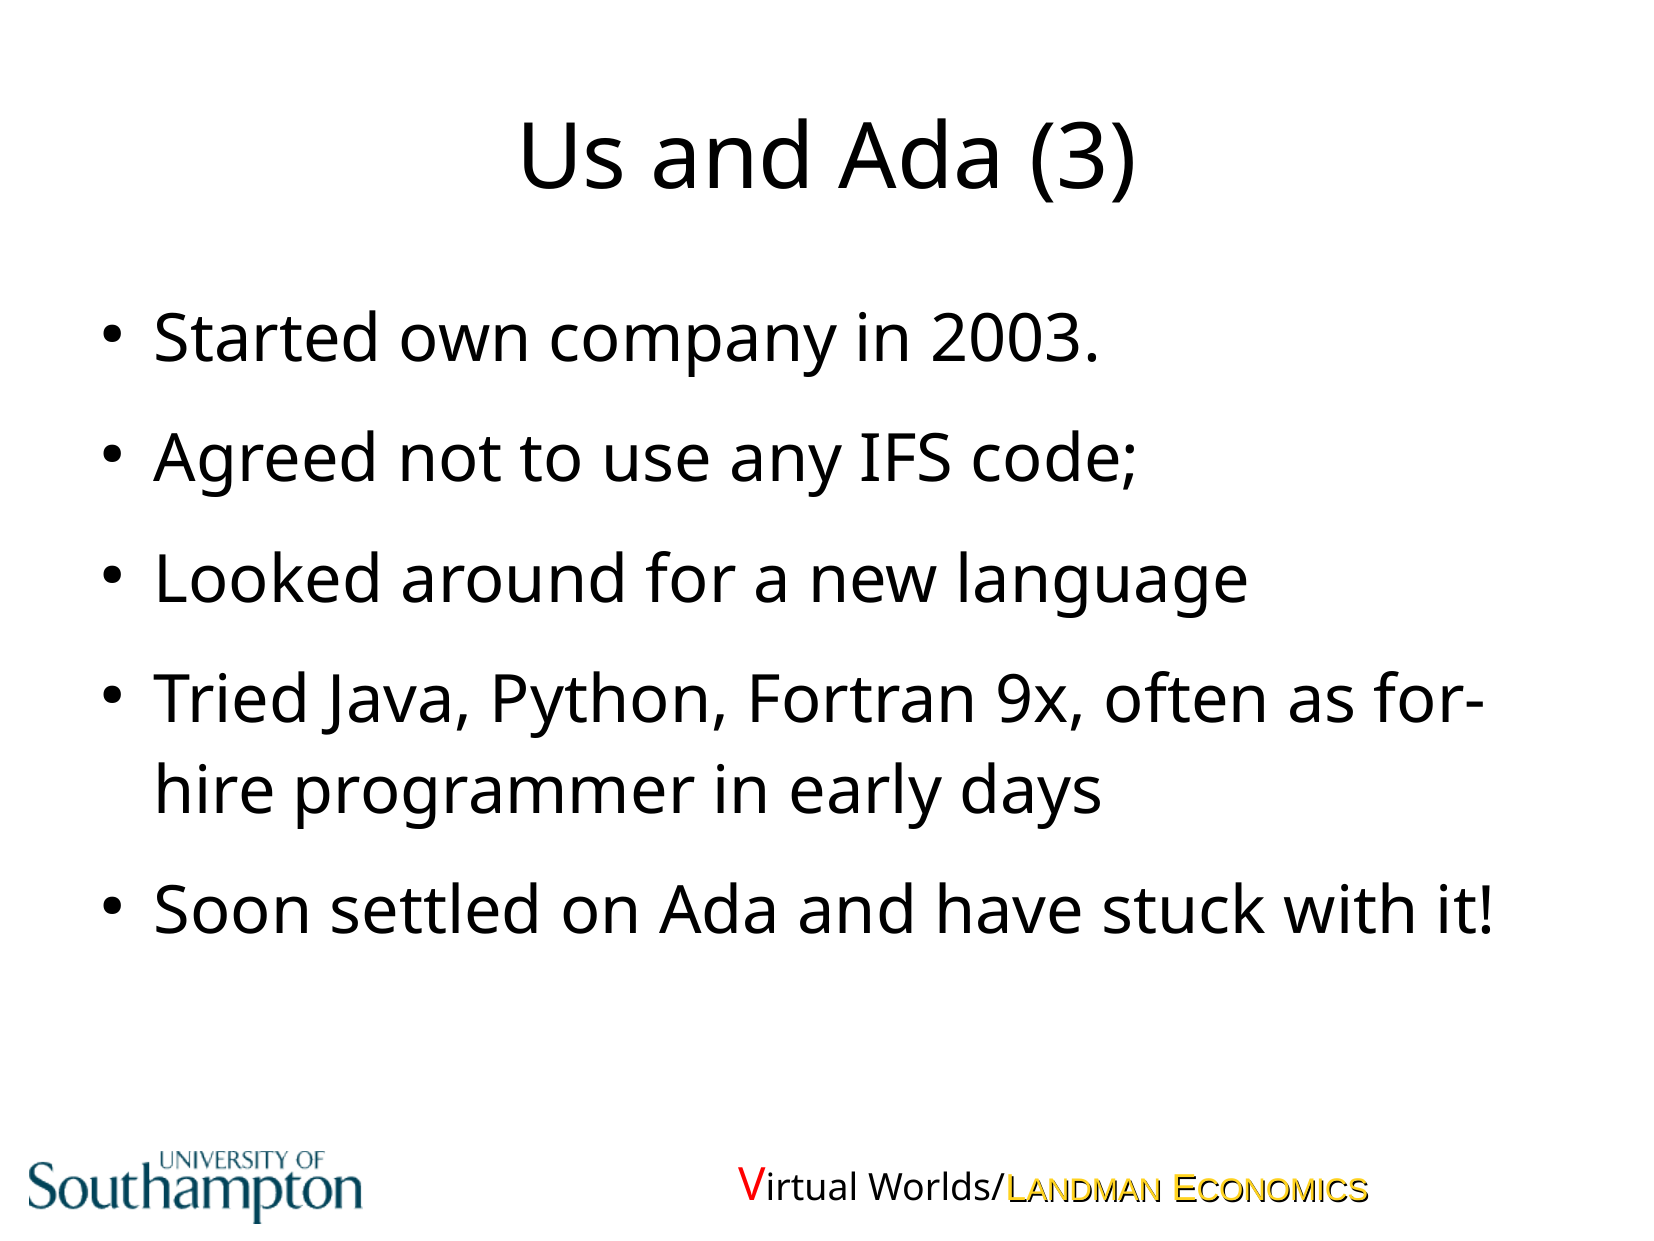

# Us and Ada (3)
Started own company in 2003.
Agreed not to use any IFS code;
Looked around for a new language
Tried Java, Python, Fortran 9x, often as for-hire programmer in early days
Soon settled on Ada and have stuck with it!